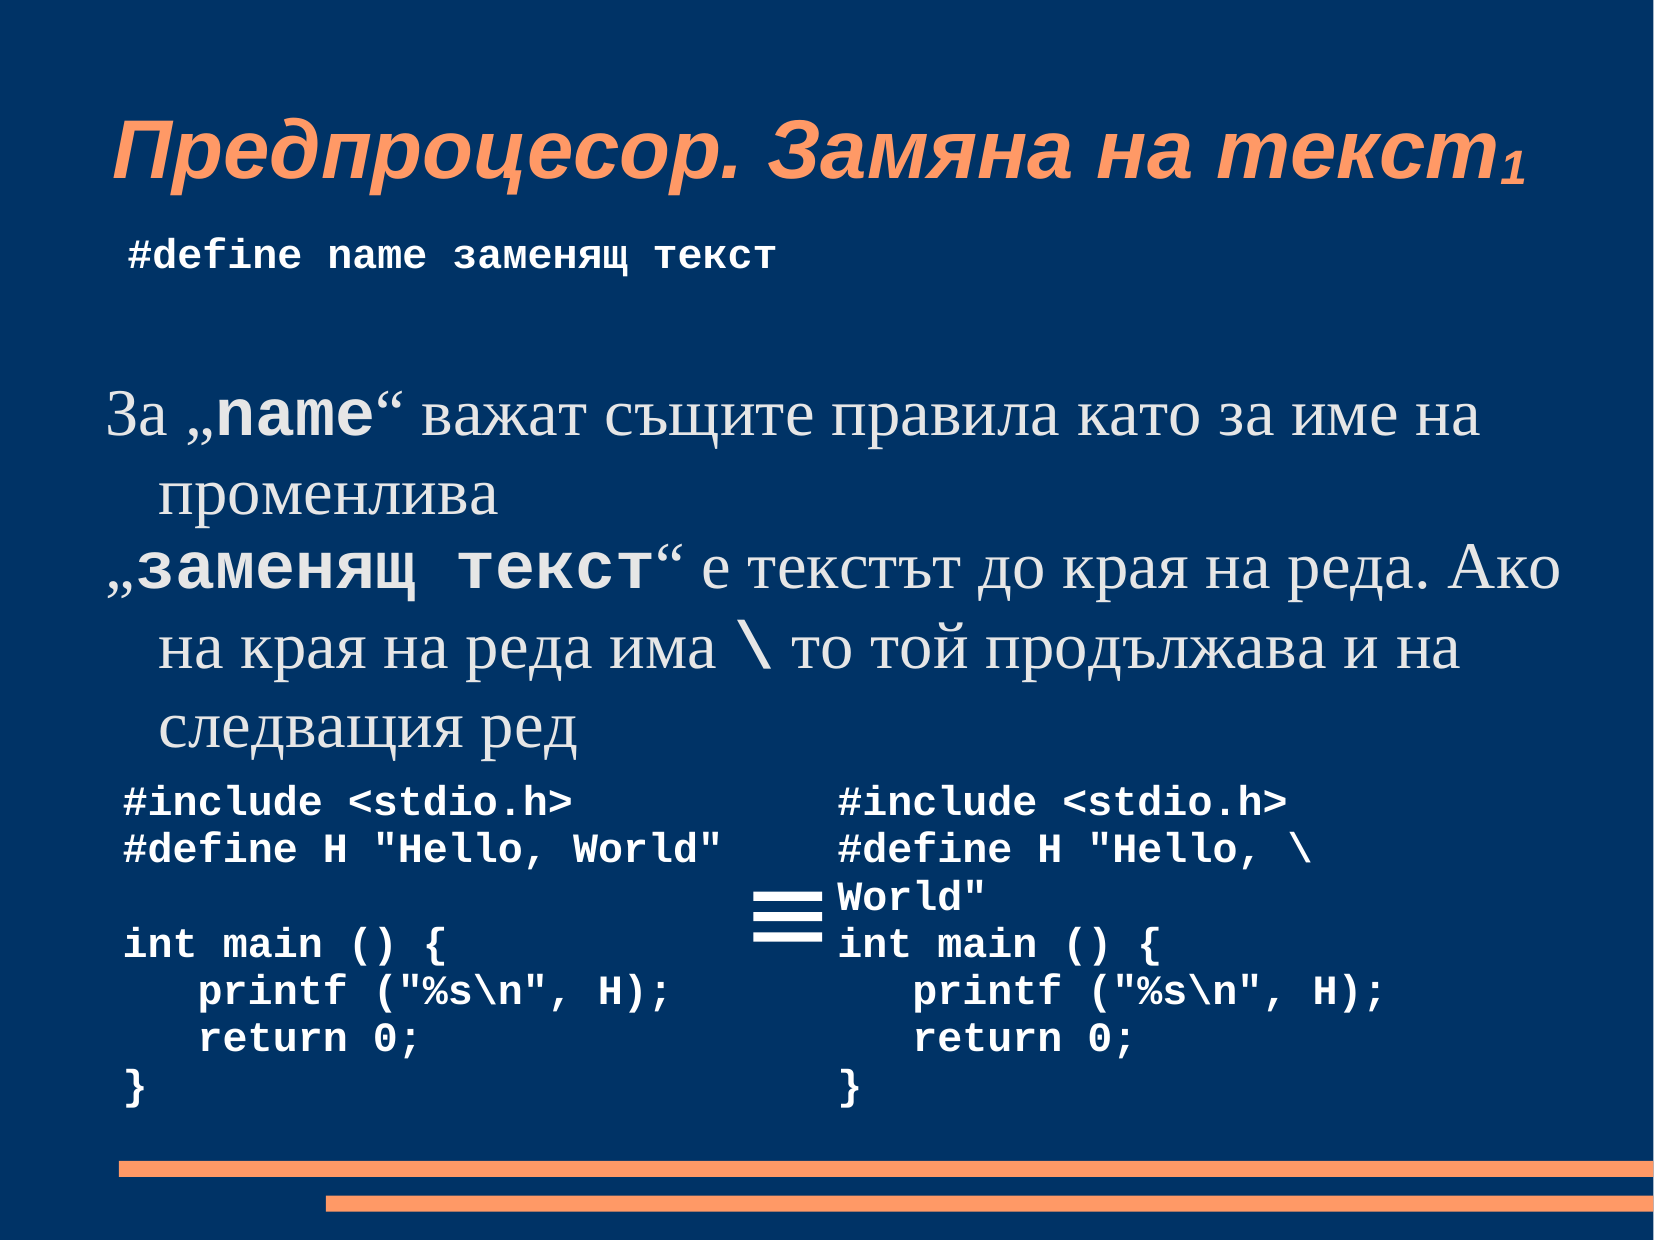

# Предпроцесор. Замяна на текст1
#define name заменящ текст
За „name“ важат същите правила като за име на променлива
„заменящ текст“ е текстът до края на реда. Ако на края на реда има \ то той продължава и на следващия ред
#include <stdio.h>
#define H "Hello, World"
int main () {
	printf ("%s\n", H);
	return 0;
}
#include <stdio.h>
#define H "Hello, \
World"
int main () {
	printf ("%s\n", H);
	return 0;
}
